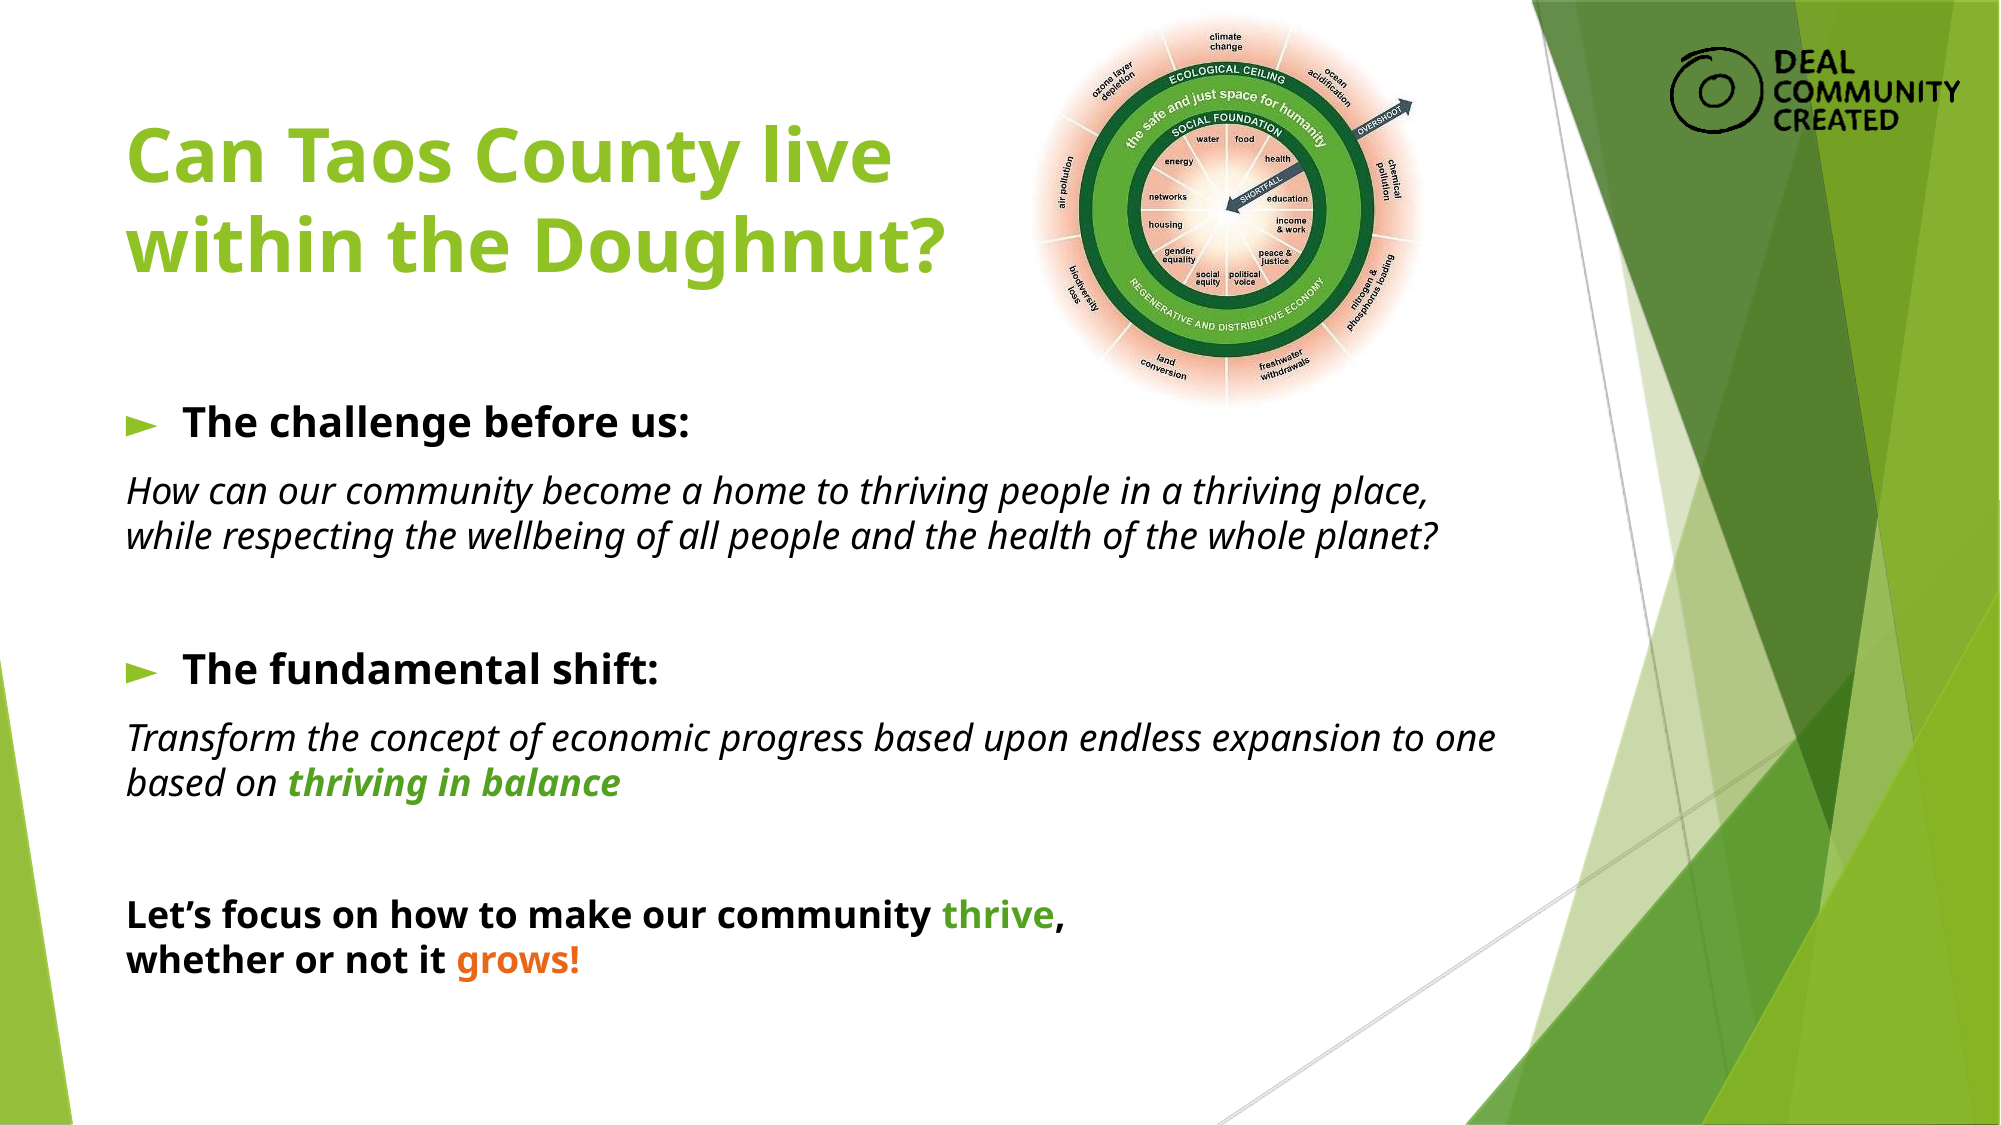

Can Taos County live
within the Doughnut?
The challenge before us:
How can our community become a home to thriving people in a thriving place, while respecting the wellbeing of all people and the health of the whole planet?
The fundamental shift:
Transform the concept of economic progress based upon endless expansion to one based on thriving in balance
Let’s focus on how to make our community thrive,
whether or not it grows!